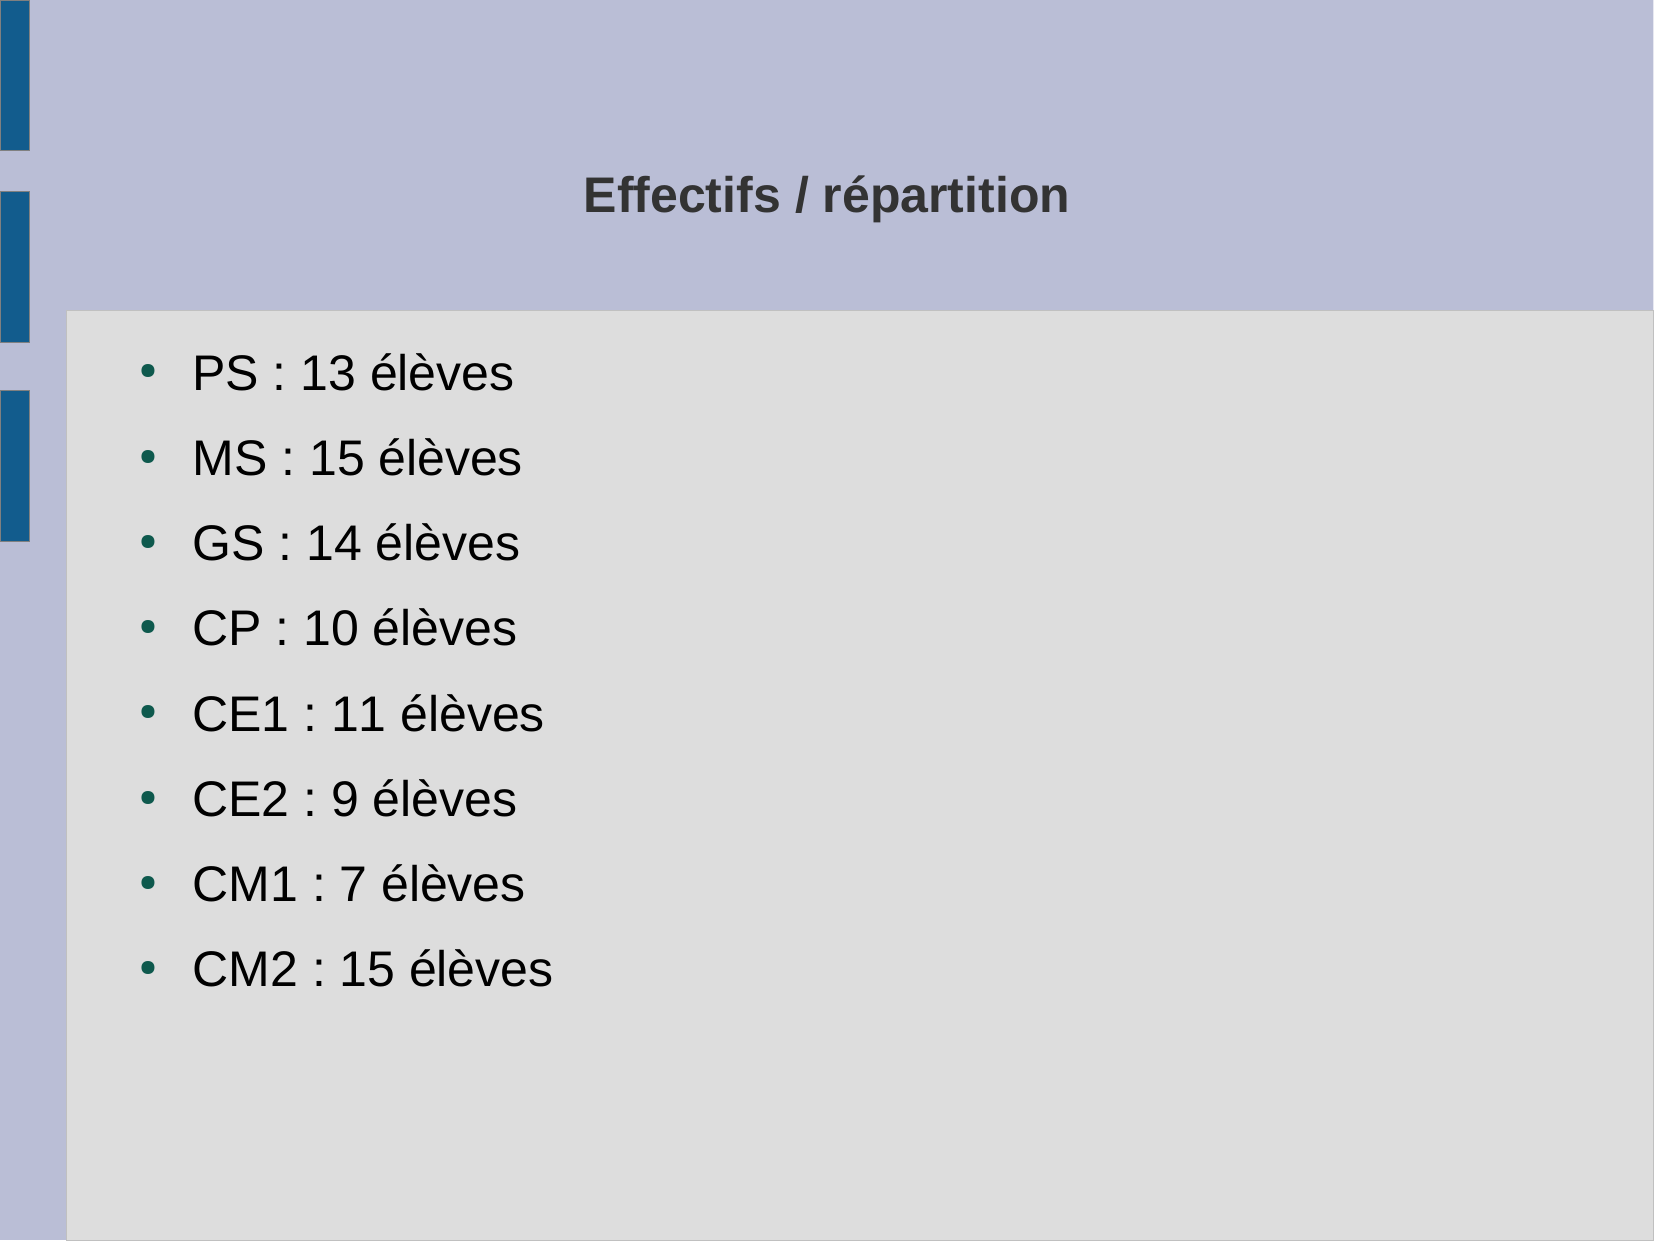

# Effectifs / répartition
PS : 13 élèves
MS : 15 élèves
GS : 14 élèves
CP : 10 élèves
CE1 : 11 élèves
CE2 : 9 élèves
CM1 : 7 élèves
CM2 : 15 élèves